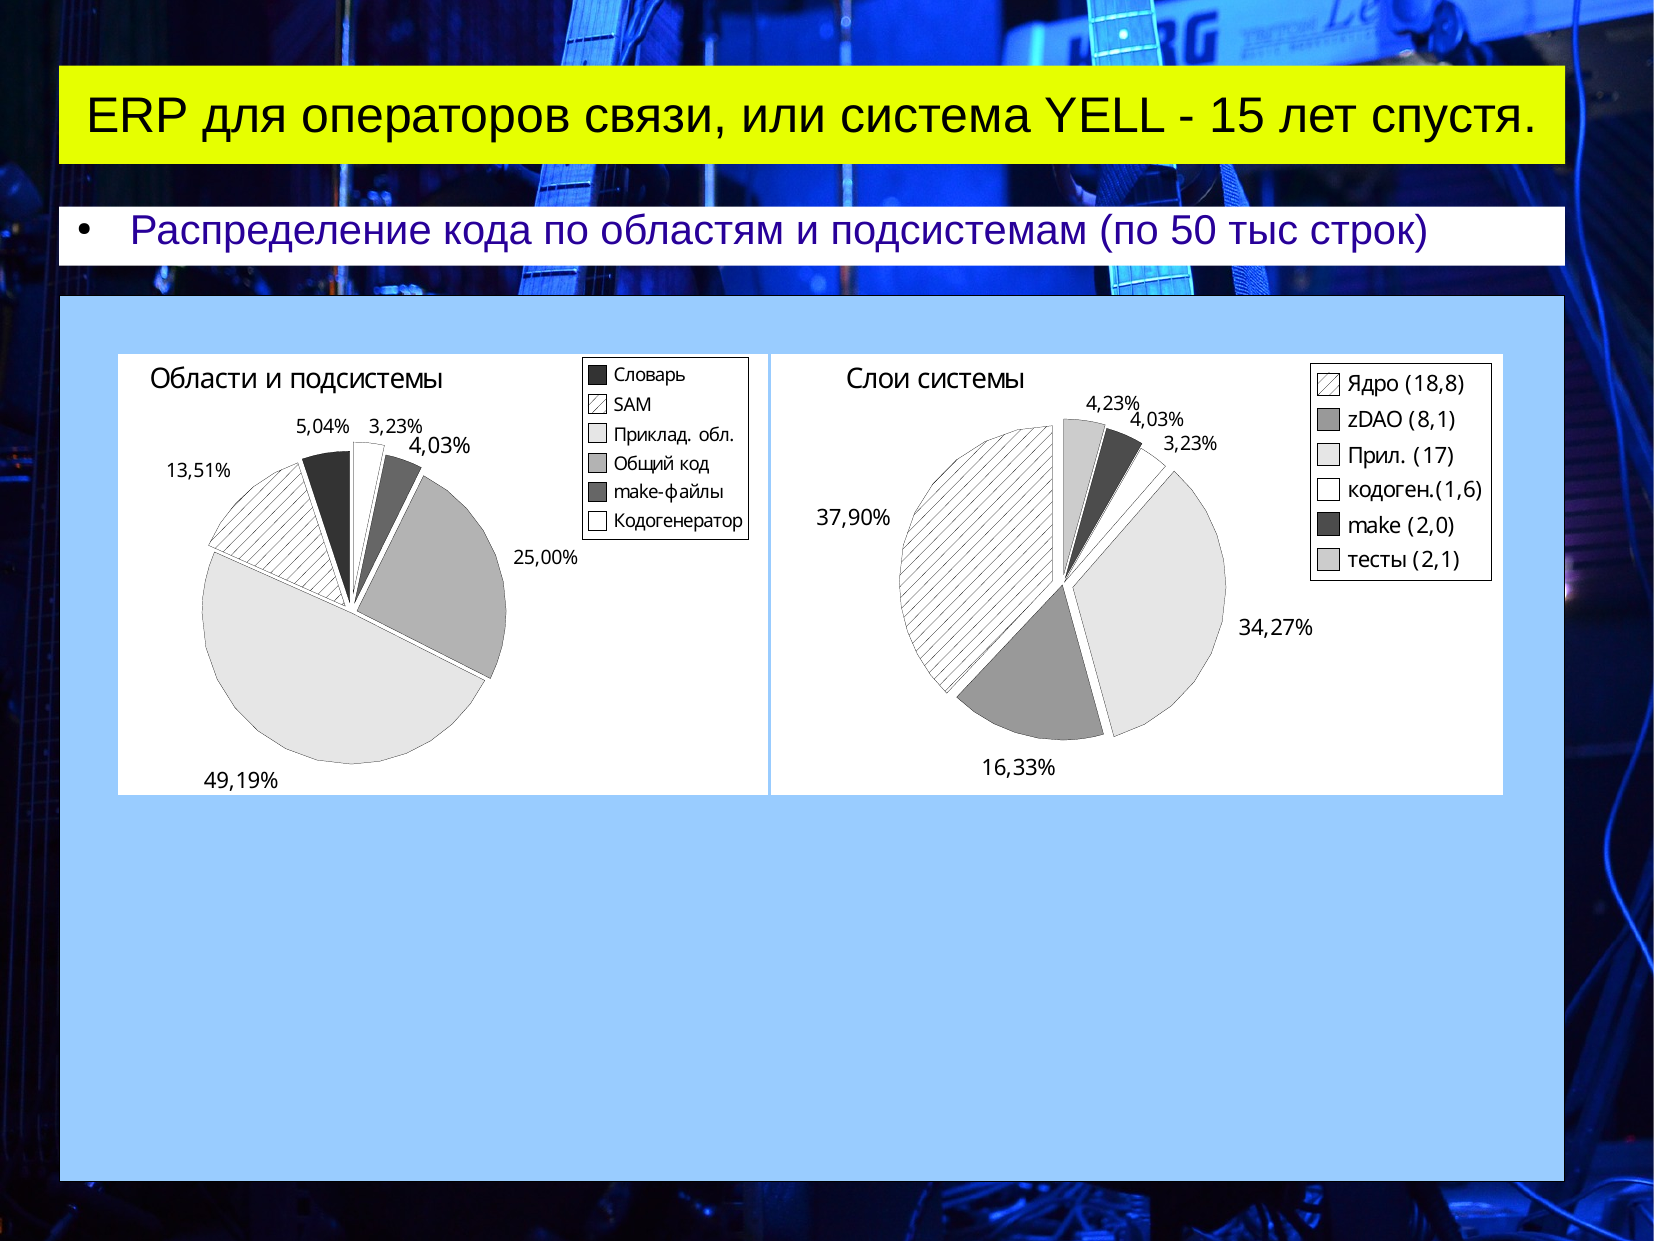

# ERP для операторов связи, или система YELL - 15 лет спустя.
Распределение кода по областям и подсистемам (по 50 тыс строк)